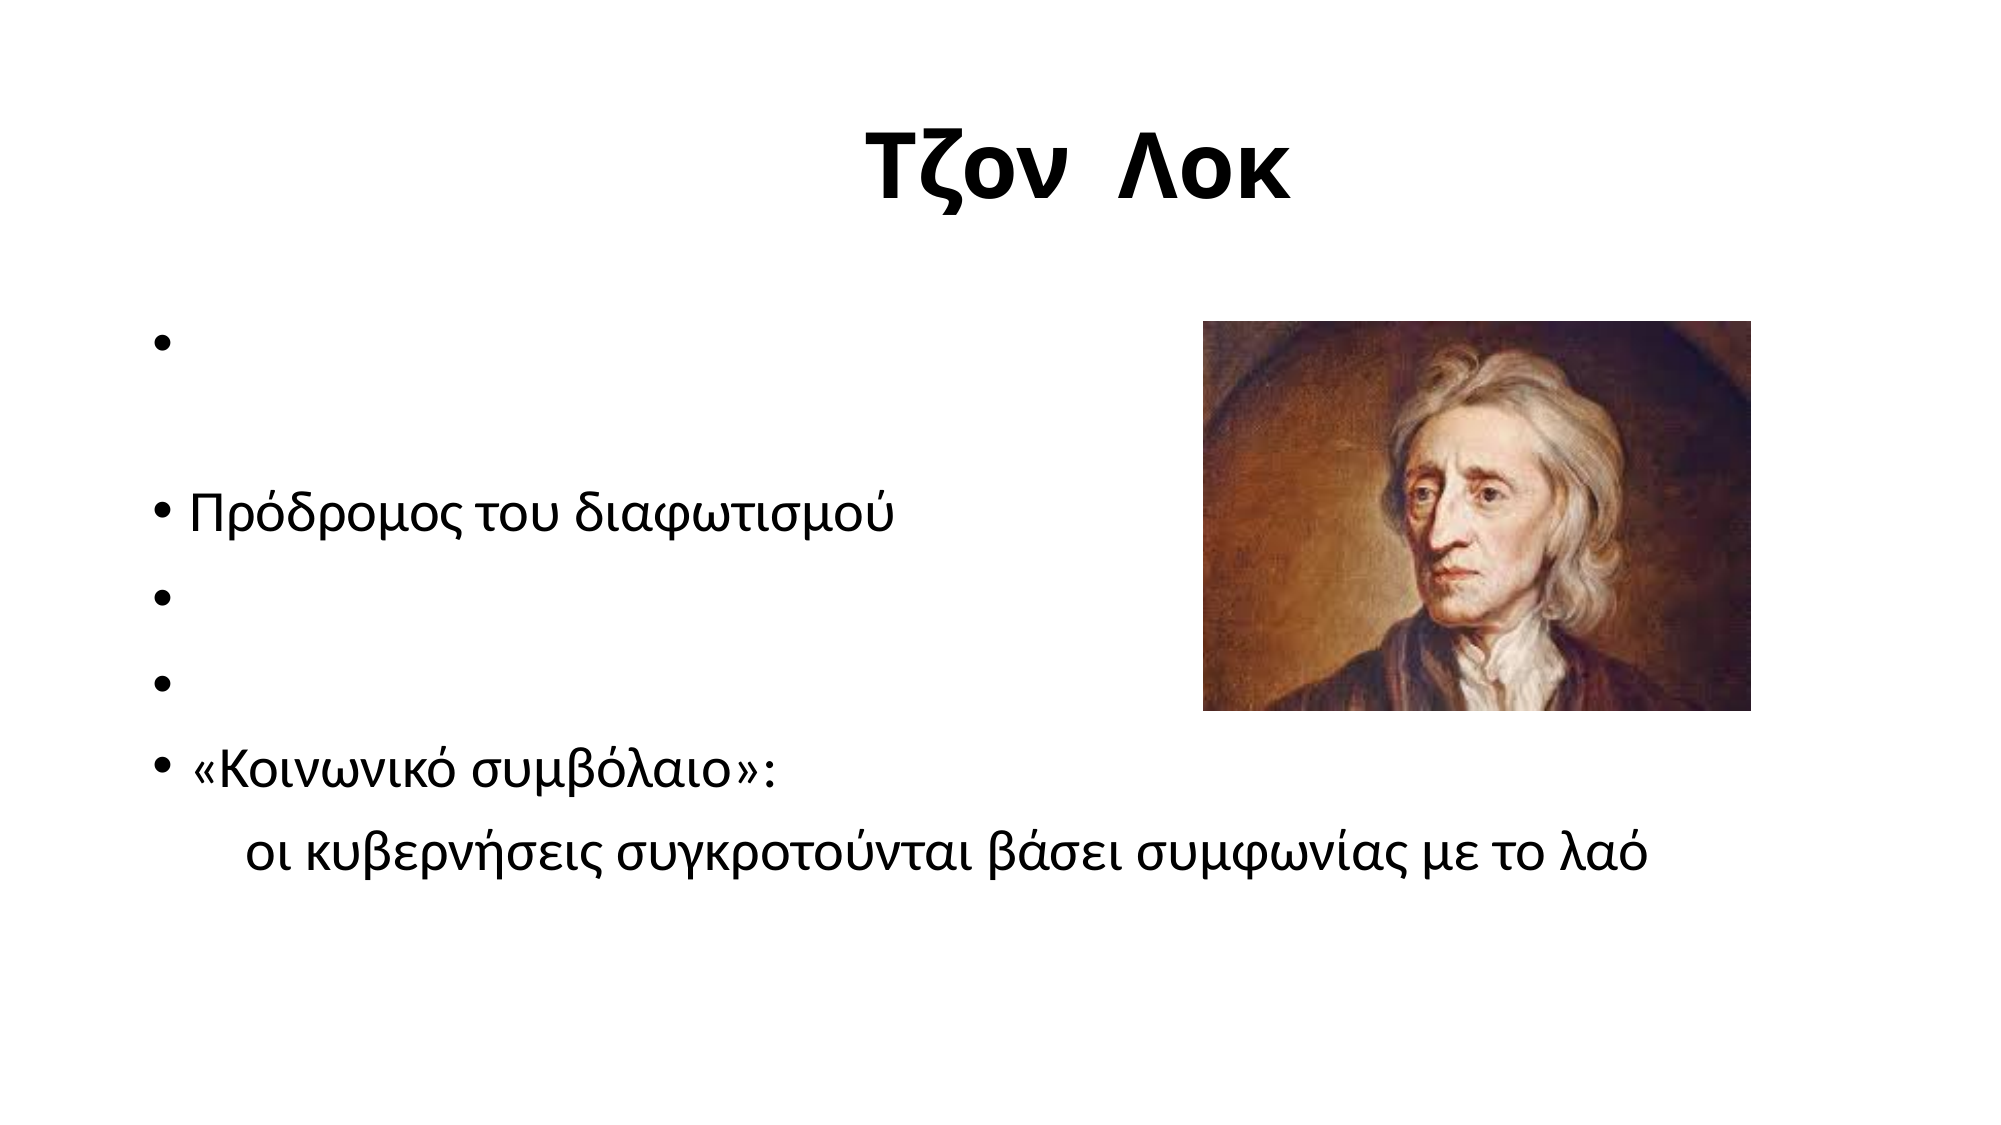

# Τζον Λοκ
Πρόδρομος του διαφωτισμού
«Κοινωνικό συμβόλαιο»:
 οι κυβερνήσεις συγκροτούνται βάσει συμφωνίας με το λαό